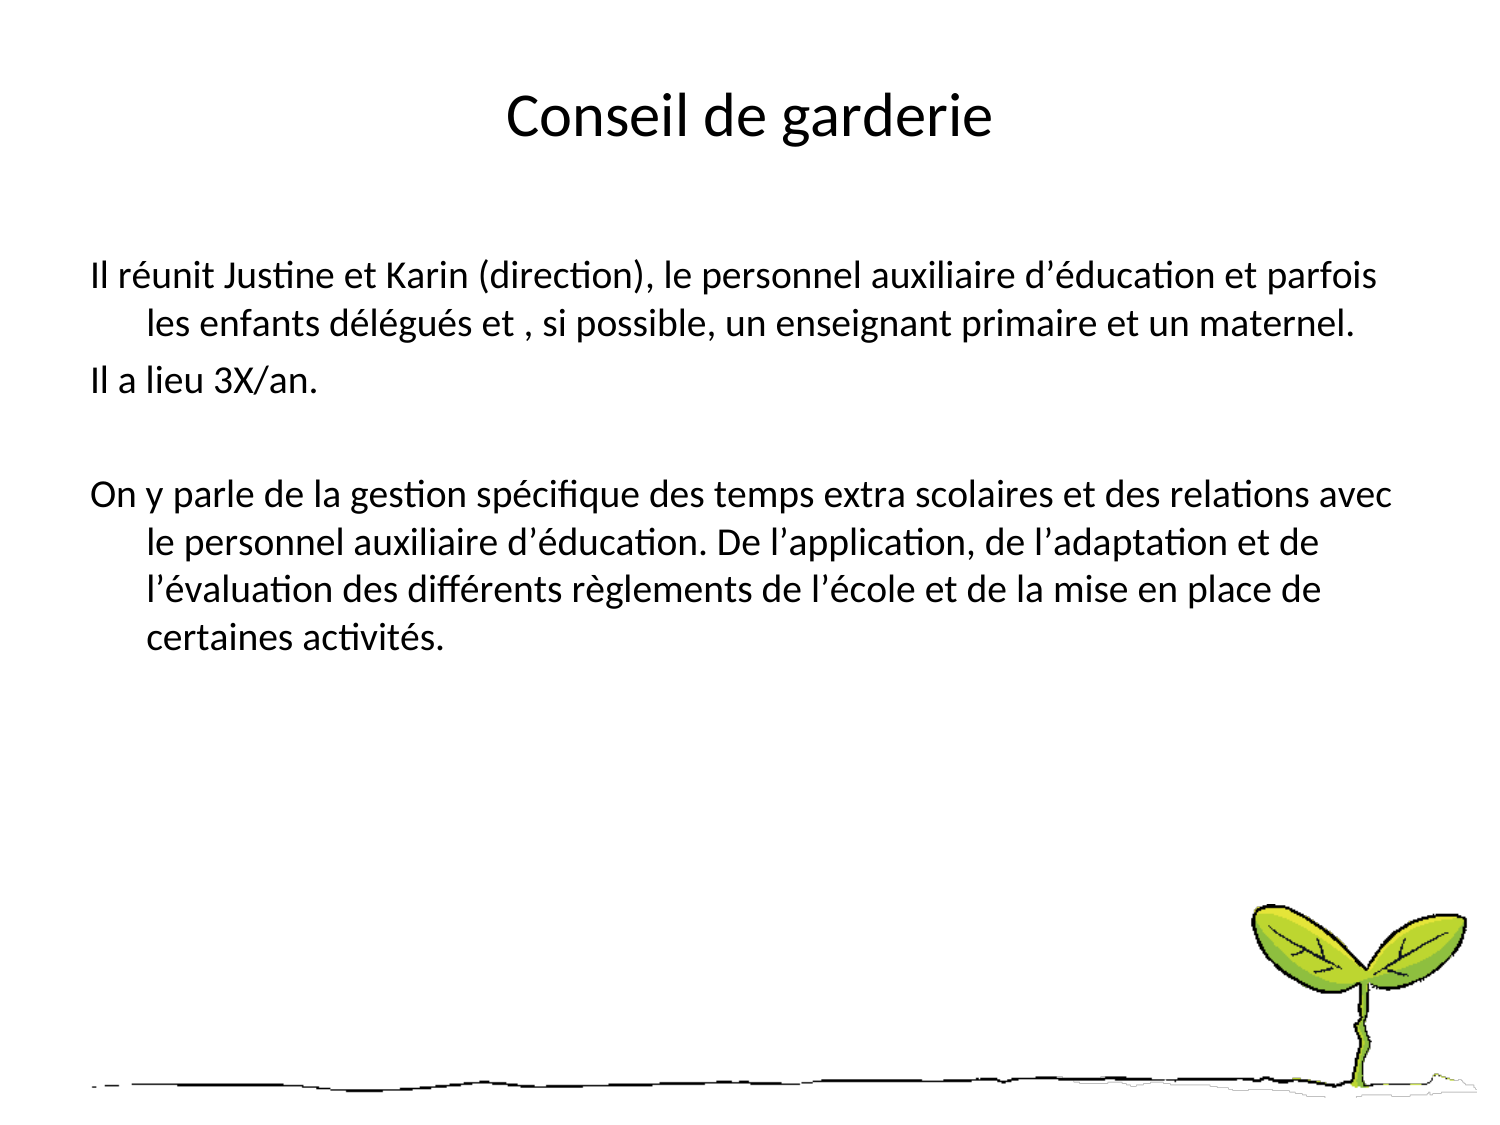

# Conseil de garderie
Il réunit Justine et Karin (direction), le personnel auxiliaire d’éducation et parfois les enfants délégués et , si possible, un enseignant primaire et un maternel.
Il a lieu 3X/an.
On y parle de la gestion spécifique des temps extra scolaires et des relations avec le personnel auxiliaire d’éducation. De l’application, de l’adaptation et de l’évaluation des différents règlements de l’école et de la mise en place de certaines activités.